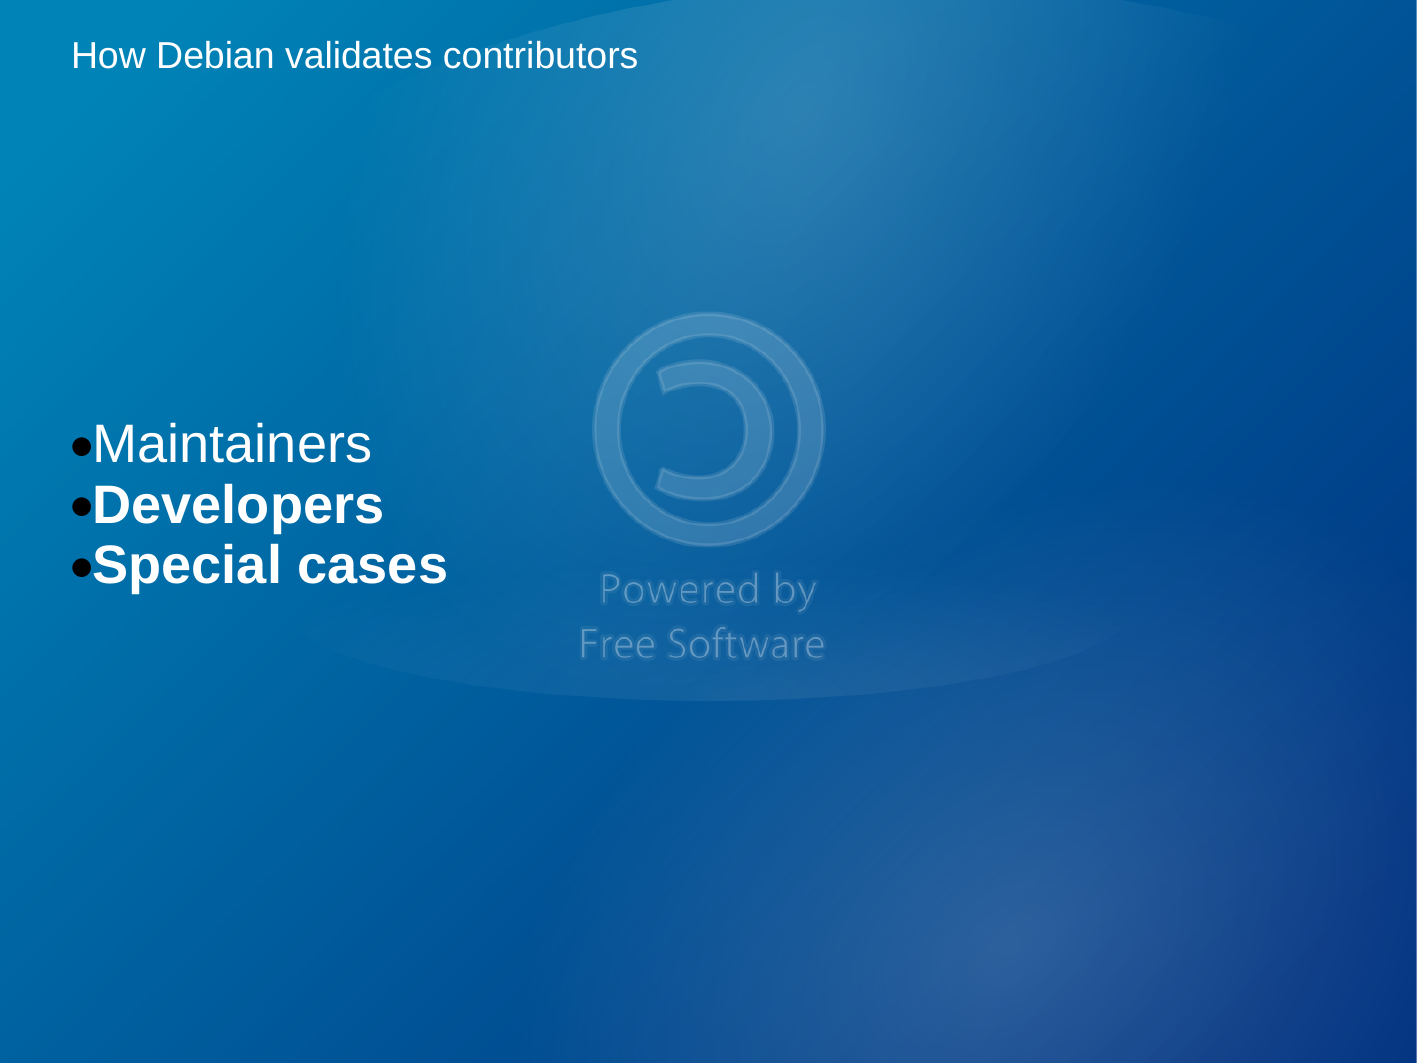

How Debian validates contributors
Maintainers
Developers
Special cases